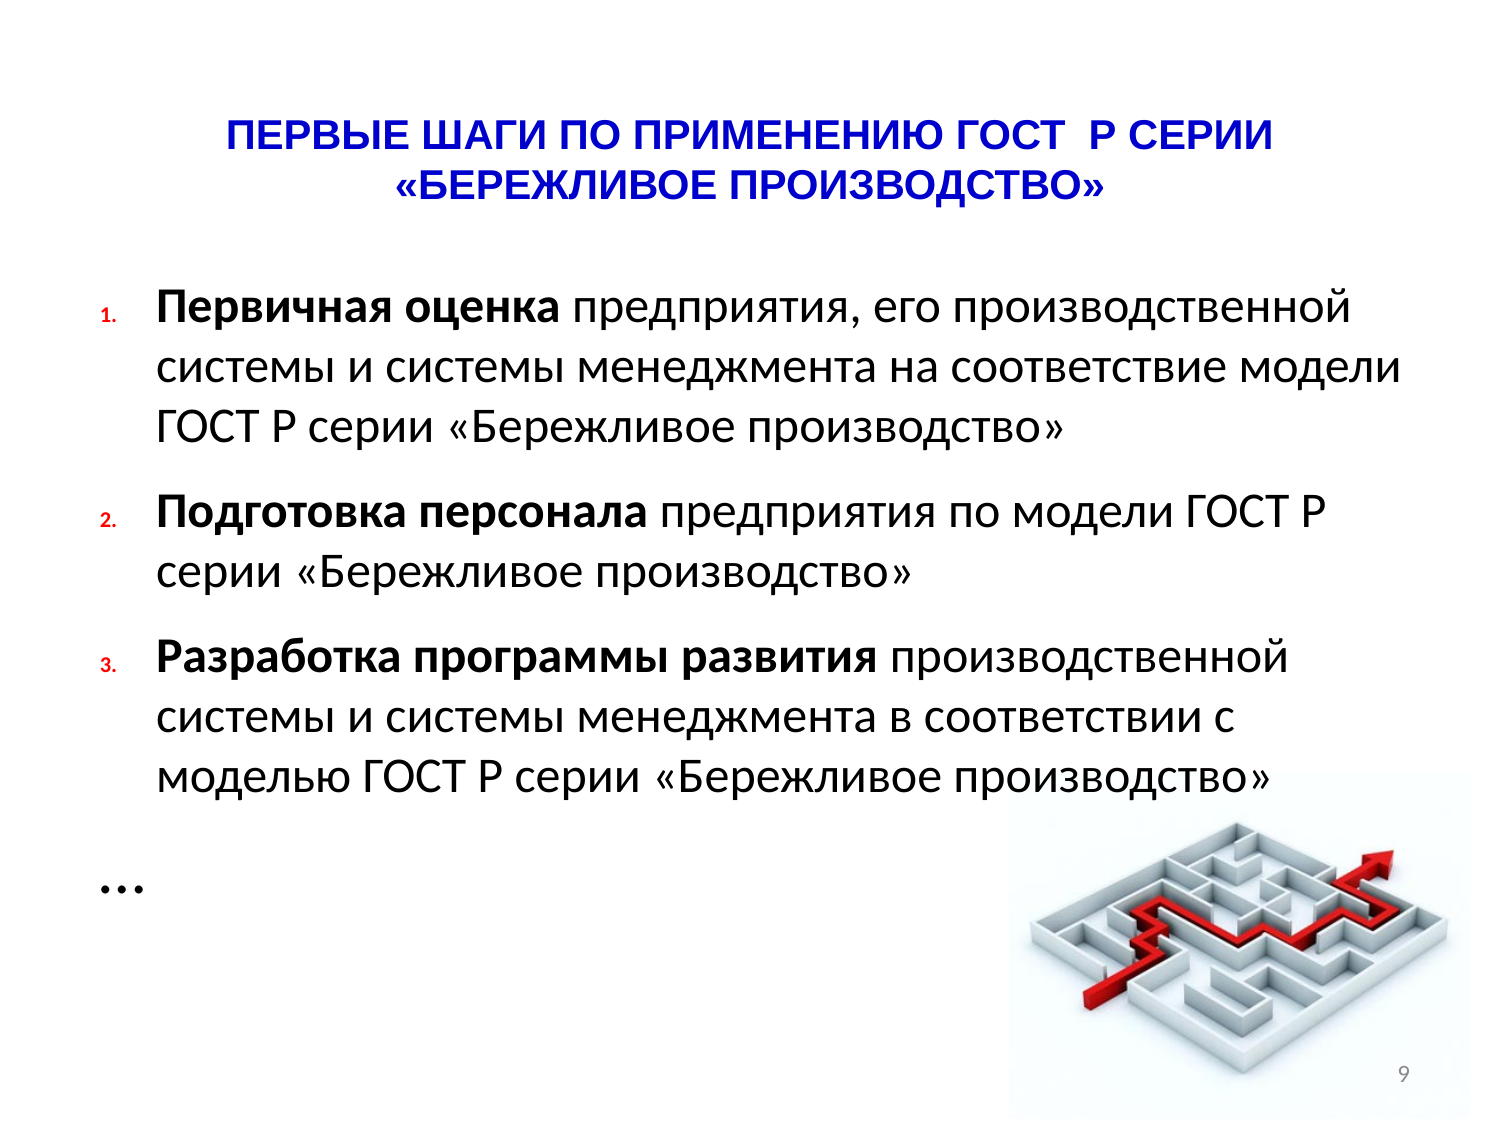

ПЕРВЫЕ ШАГИ ПО ПРИМЕНЕНИЮ ГОСТ Р СЕРИИ «БЕРЕЖЛИВОЕ ПРОИЗВОДСТВО»
Первичная оценка предприятия, его производственной системы и системы менеджмента на соответствие модели ГОСТ Р серии «Бережливое производство»
Подготовка персонала предприятия по модели ГОСТ Р серии «Бережливое производство»
Разработка программы развития производственной системы и системы менеджмента в соответствии с моделью ГОСТ Р серии «Бережливое производство»
…